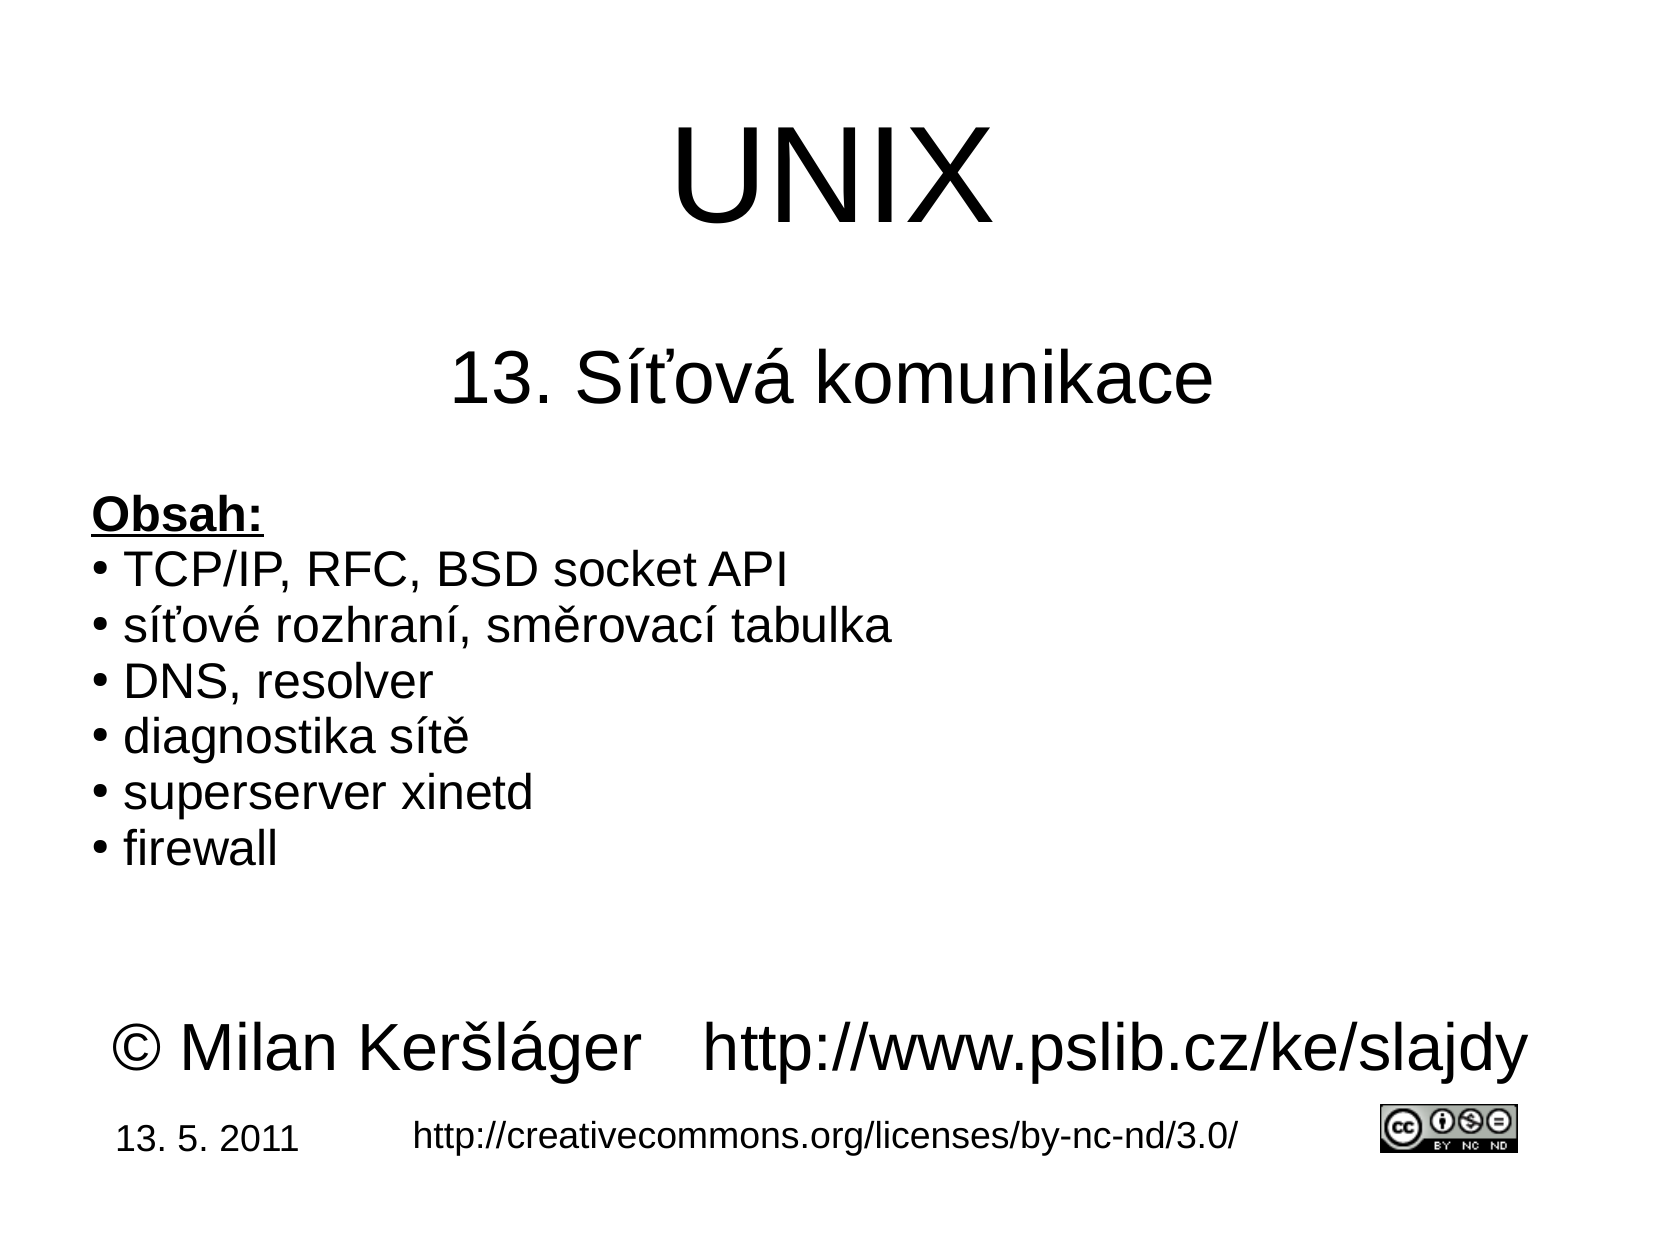

# UNIX 13. Síťová komunikace
Obsah:
 TCP/IP, RFC, BSD socket API
 síťové rozhraní, směrovací tabulka
 DNS, resolver
 diagnostika sítě
 superserver xinetd
 firewall
© Milan Keršláger	http://www.pslib.cz/ke/slajdy
http://creativecommons.org/licenses/by-nc-nd/3.0/
13. 5. 2011